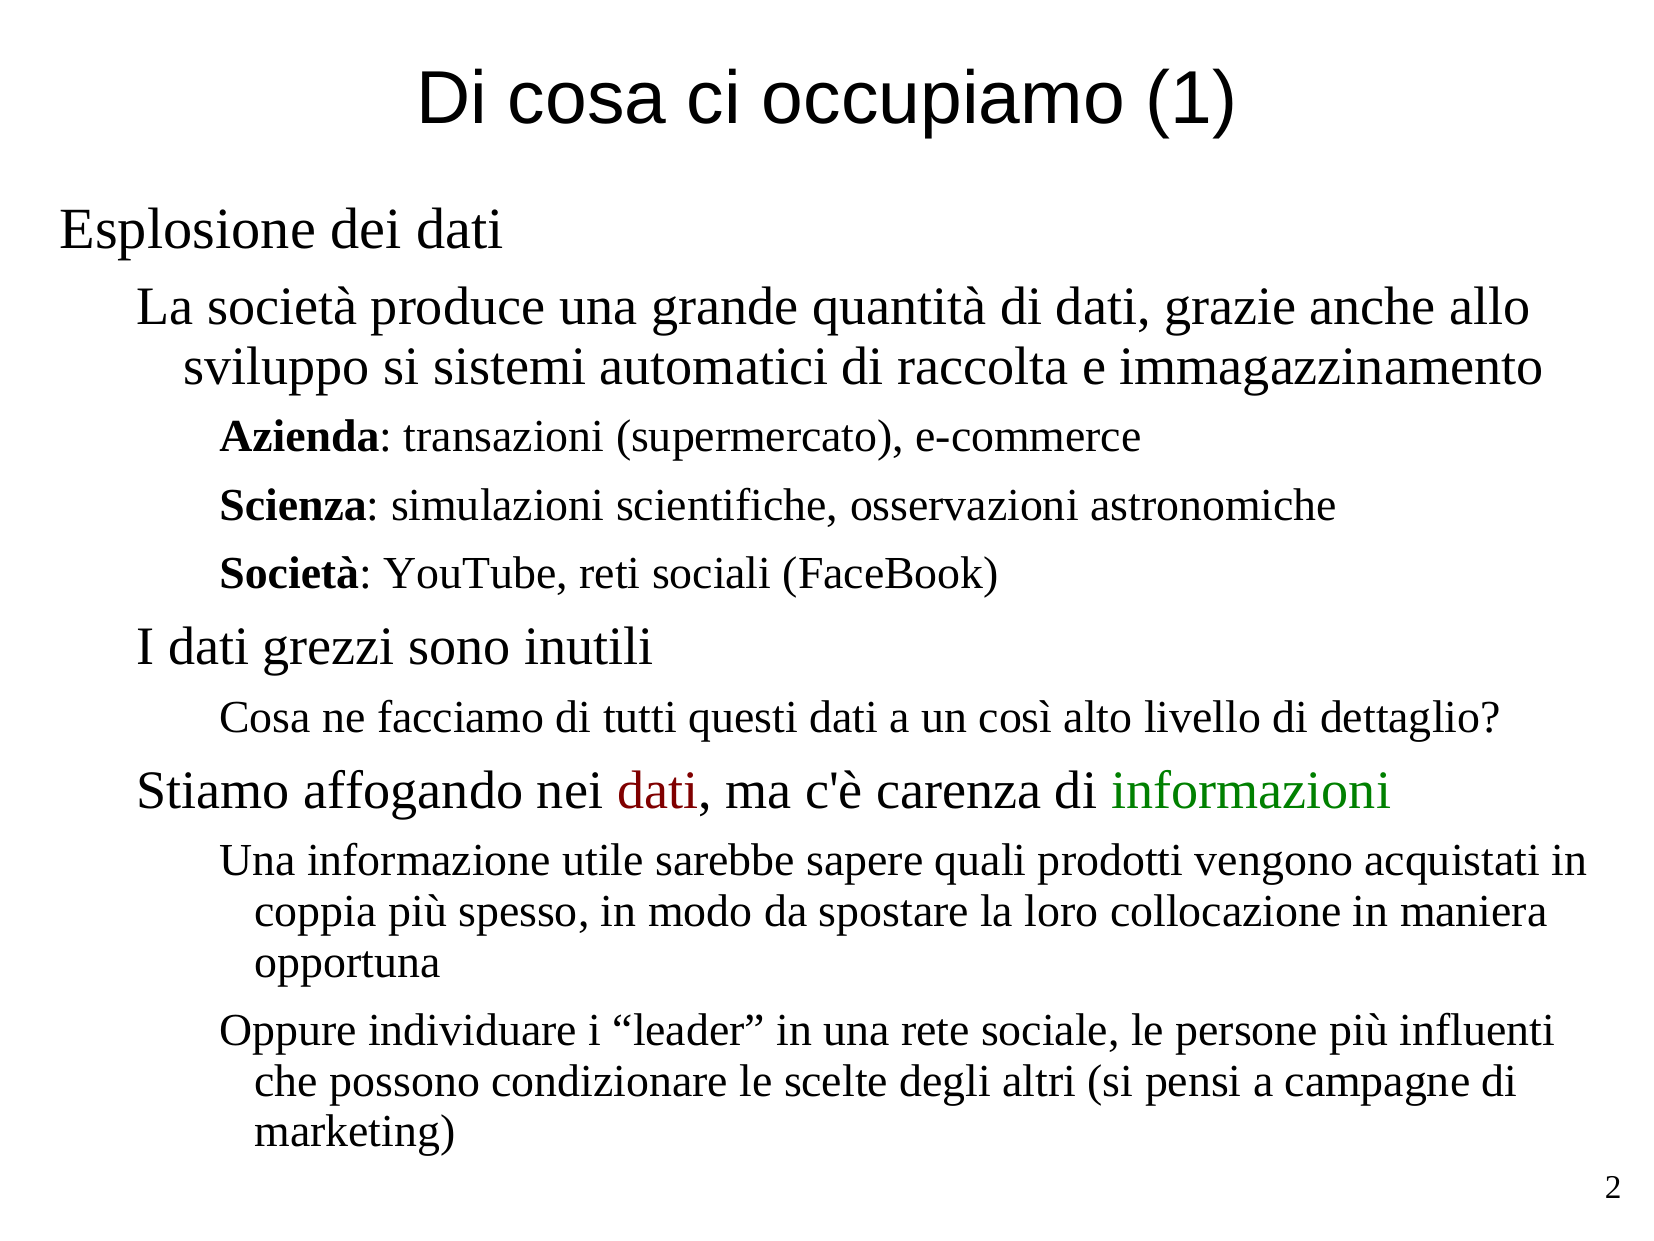

# Di cosa ci occupiamo (1)
Esplosione dei dati
La società produce una grande quantità di dati, grazie anche allo sviluppo si sistemi automatici di raccolta e immagazzinamento
Azienda: transazioni (supermercato), e-commerce
Scienza: simulazioni scientifiche, osservazioni astronomiche
Società: YouTube, reti sociali (FaceBook)
I dati grezzi sono inutili
Cosa ne facciamo di tutti questi dati a un così alto livello di dettaglio?
Stiamo affogando nei dati, ma c'è carenza di informazioni
Una informazione utile sarebbe sapere quali prodotti vengono acquistati in coppia più spesso, in modo da spostare la loro collocazione in maniera opportuna
Oppure individuare i “leader” in una rete sociale, le persone più influenti che possono condizionare le scelte degli altri (si pensi a campagne di marketing)